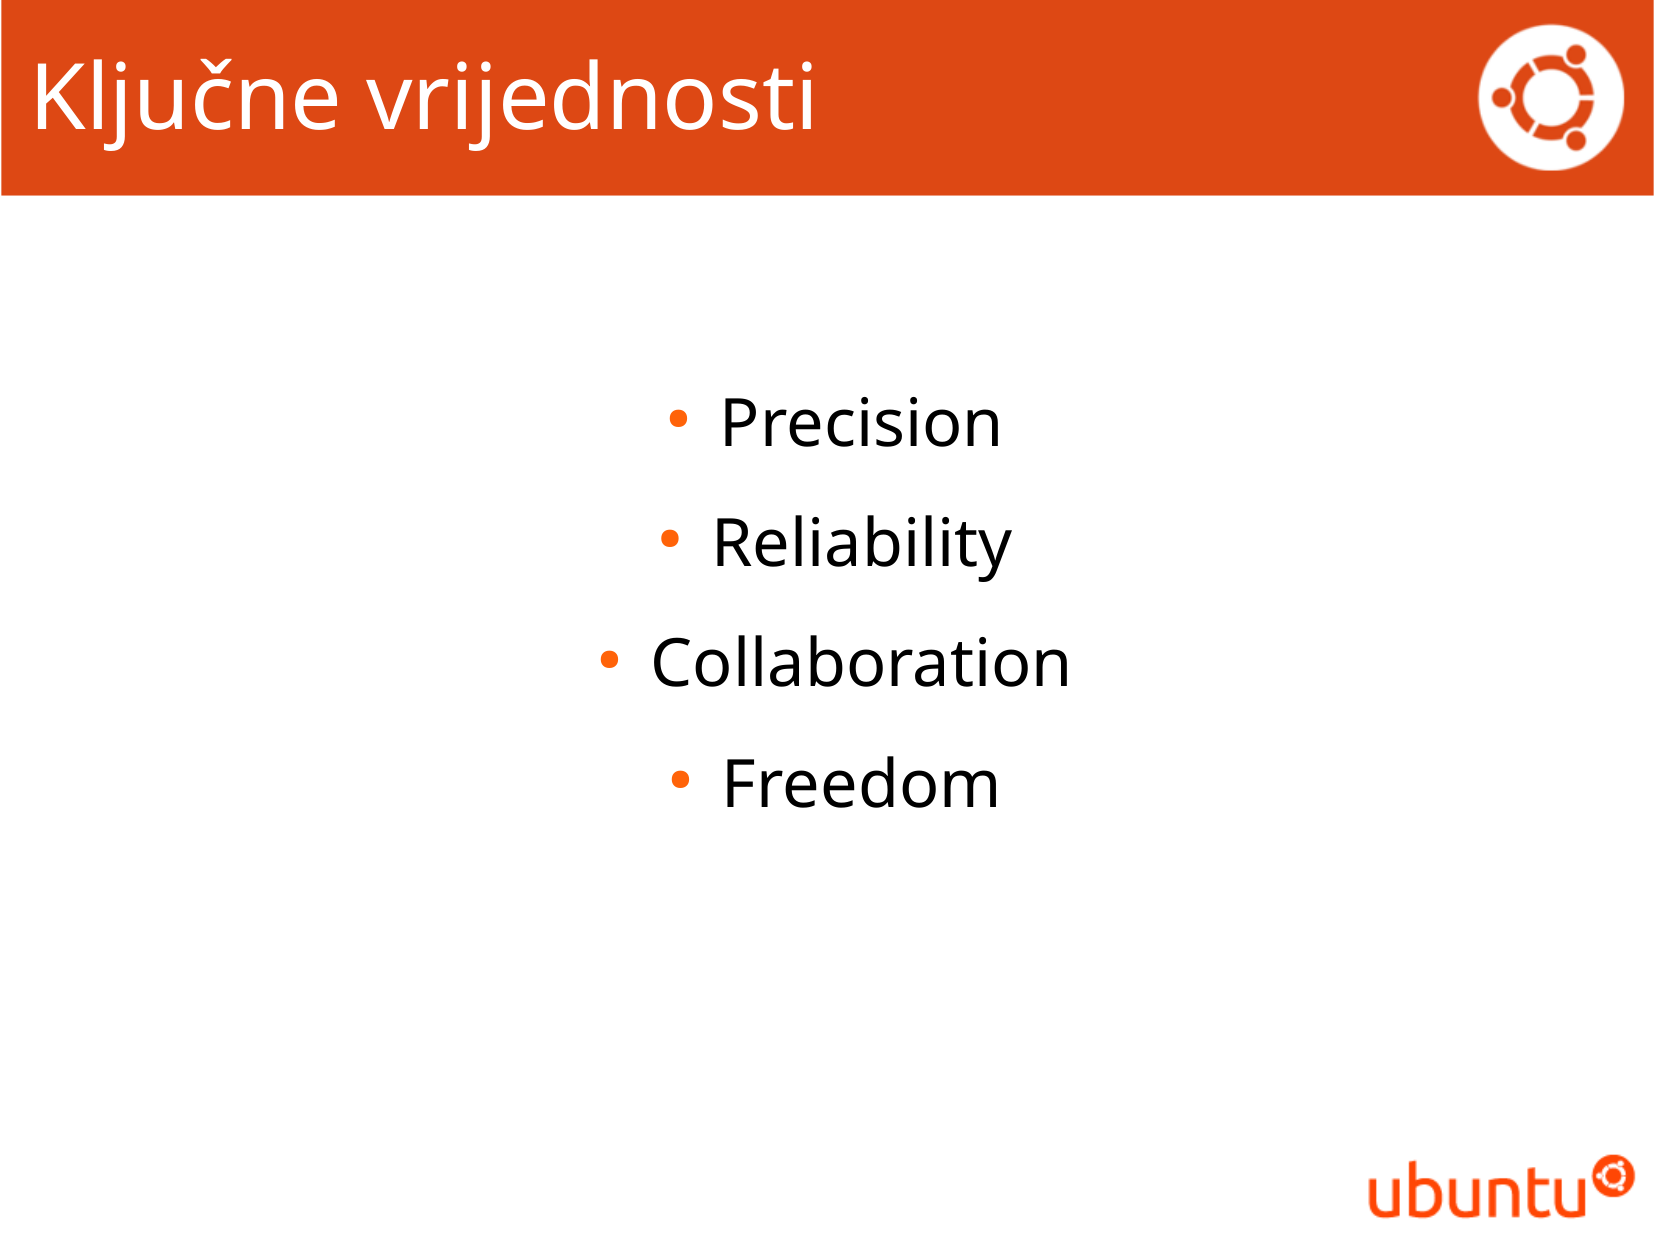

# Ključne vrijednosti
Precision
Reliability
Collaboration
Freedom